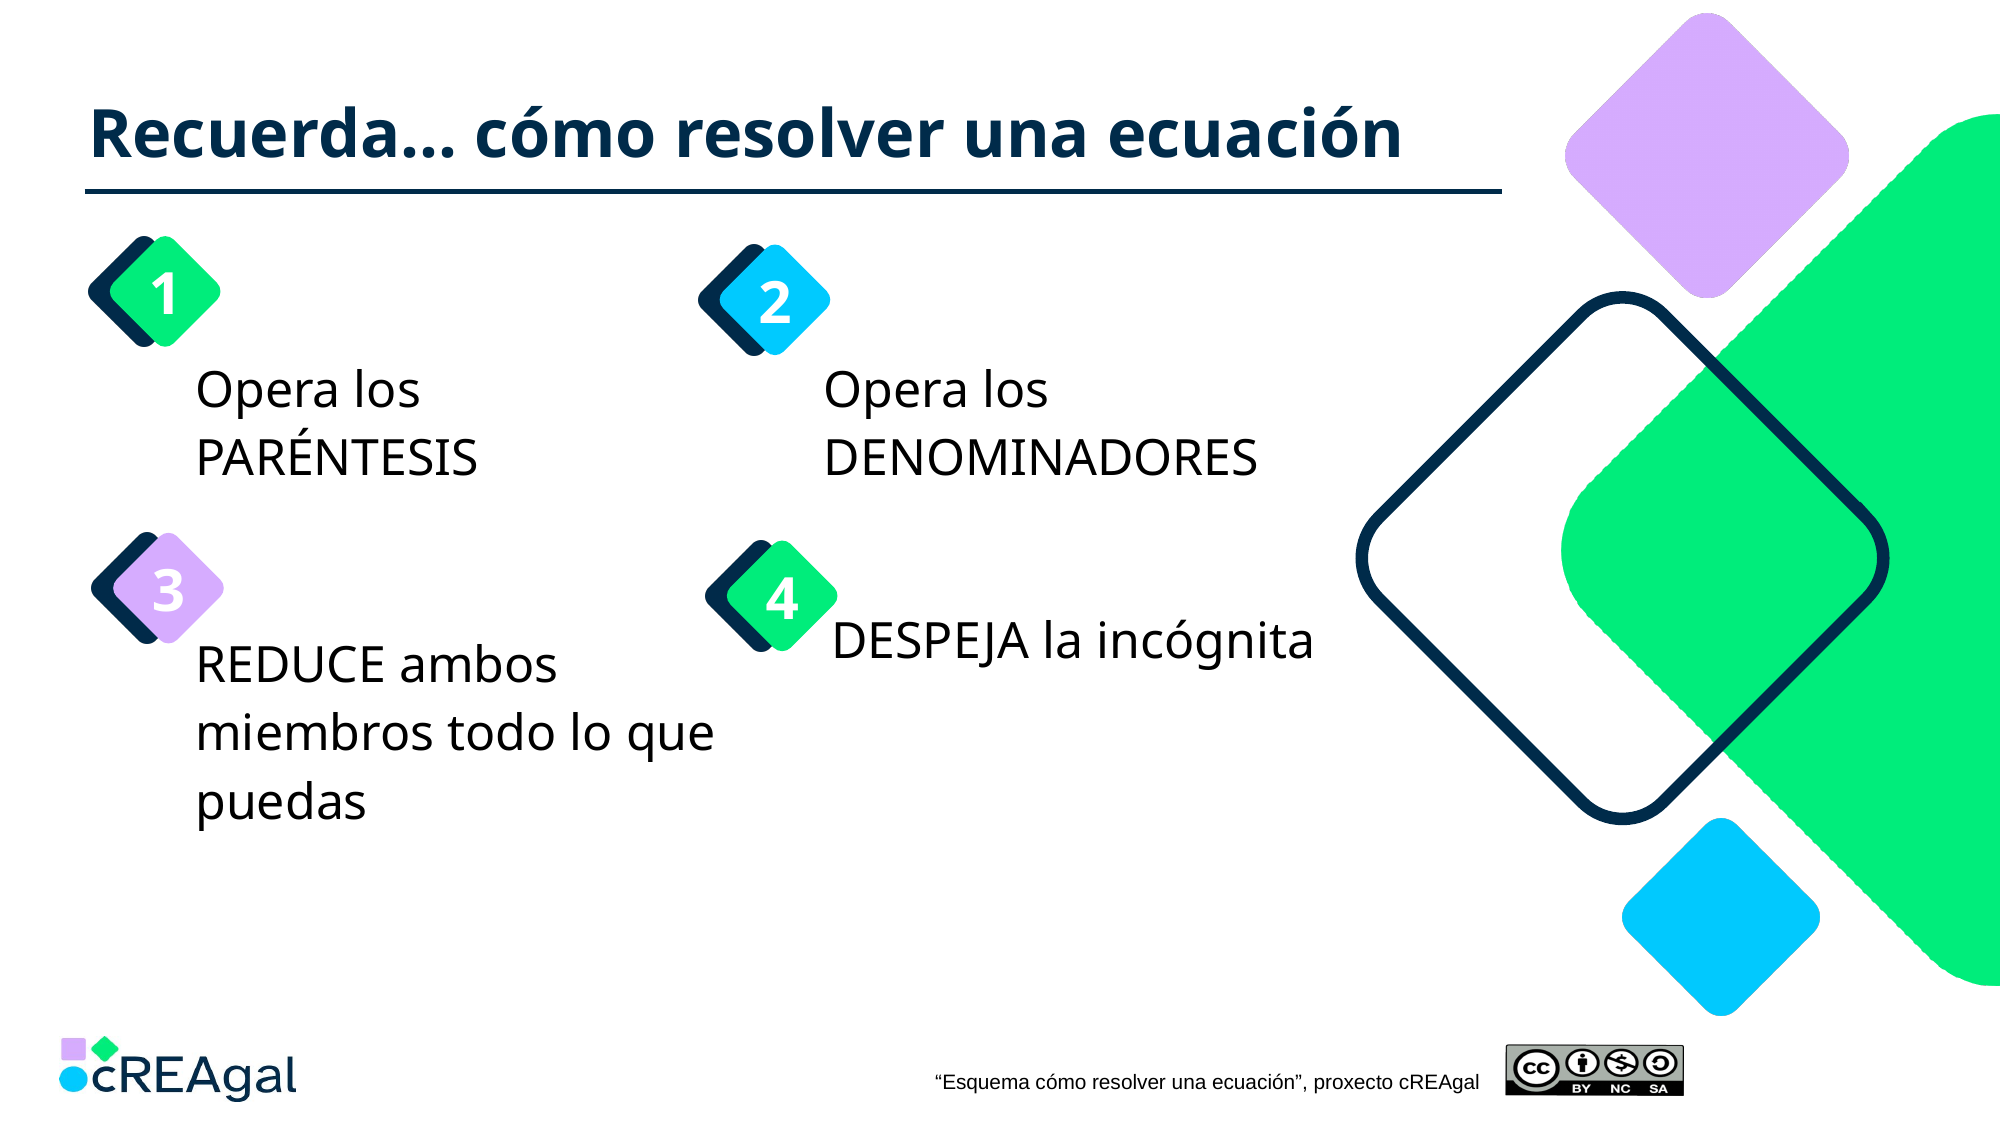

# Recuerda... cómo resolver una ecuación
1
2
Opera los PARÉNTESIS
Opera los DENOMINADORES
3
4
DESPEJA la incógnita
REDUCE ambos miembros todo lo que puedas
“Esquema cómo resolver una ecuación”, proxecto cREAgal